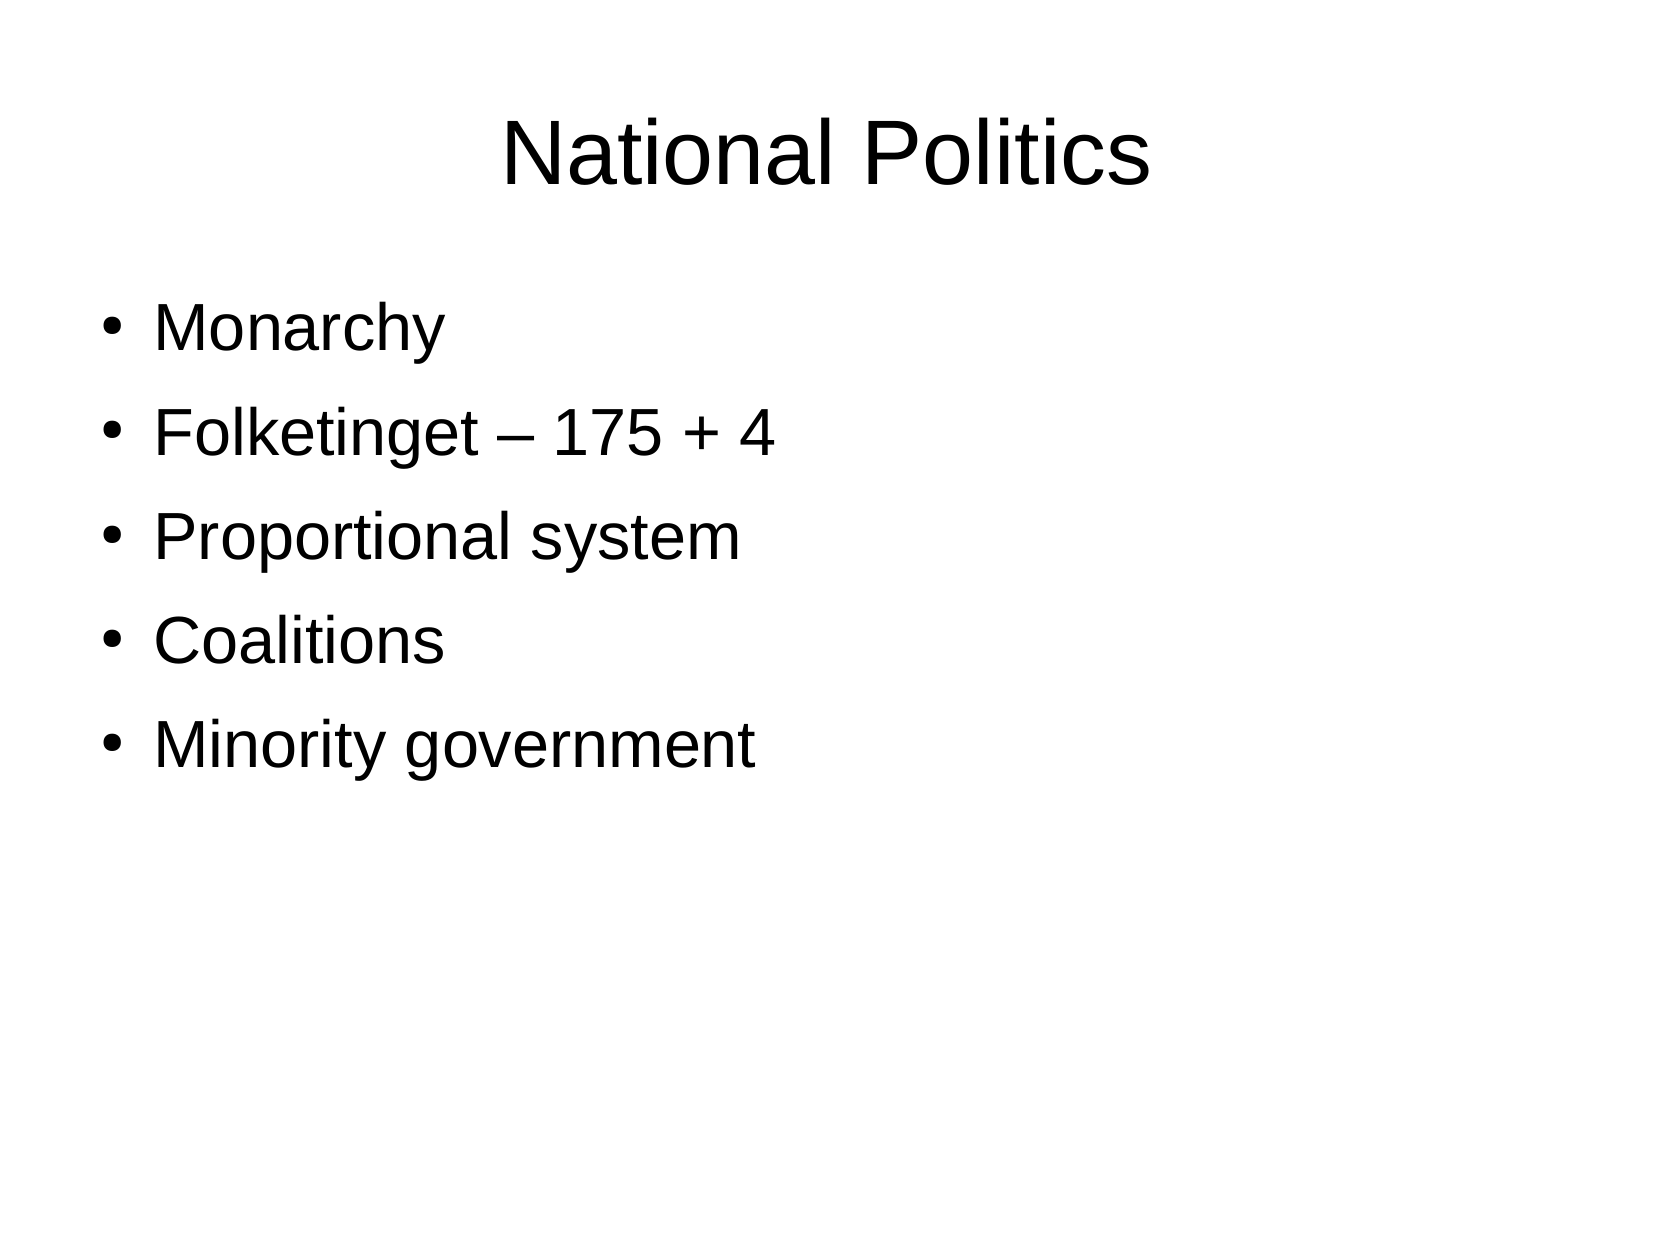

# National Politics
Monarchy
Folketinget – 175 + 4
Proportional system
Coalitions
Minority government